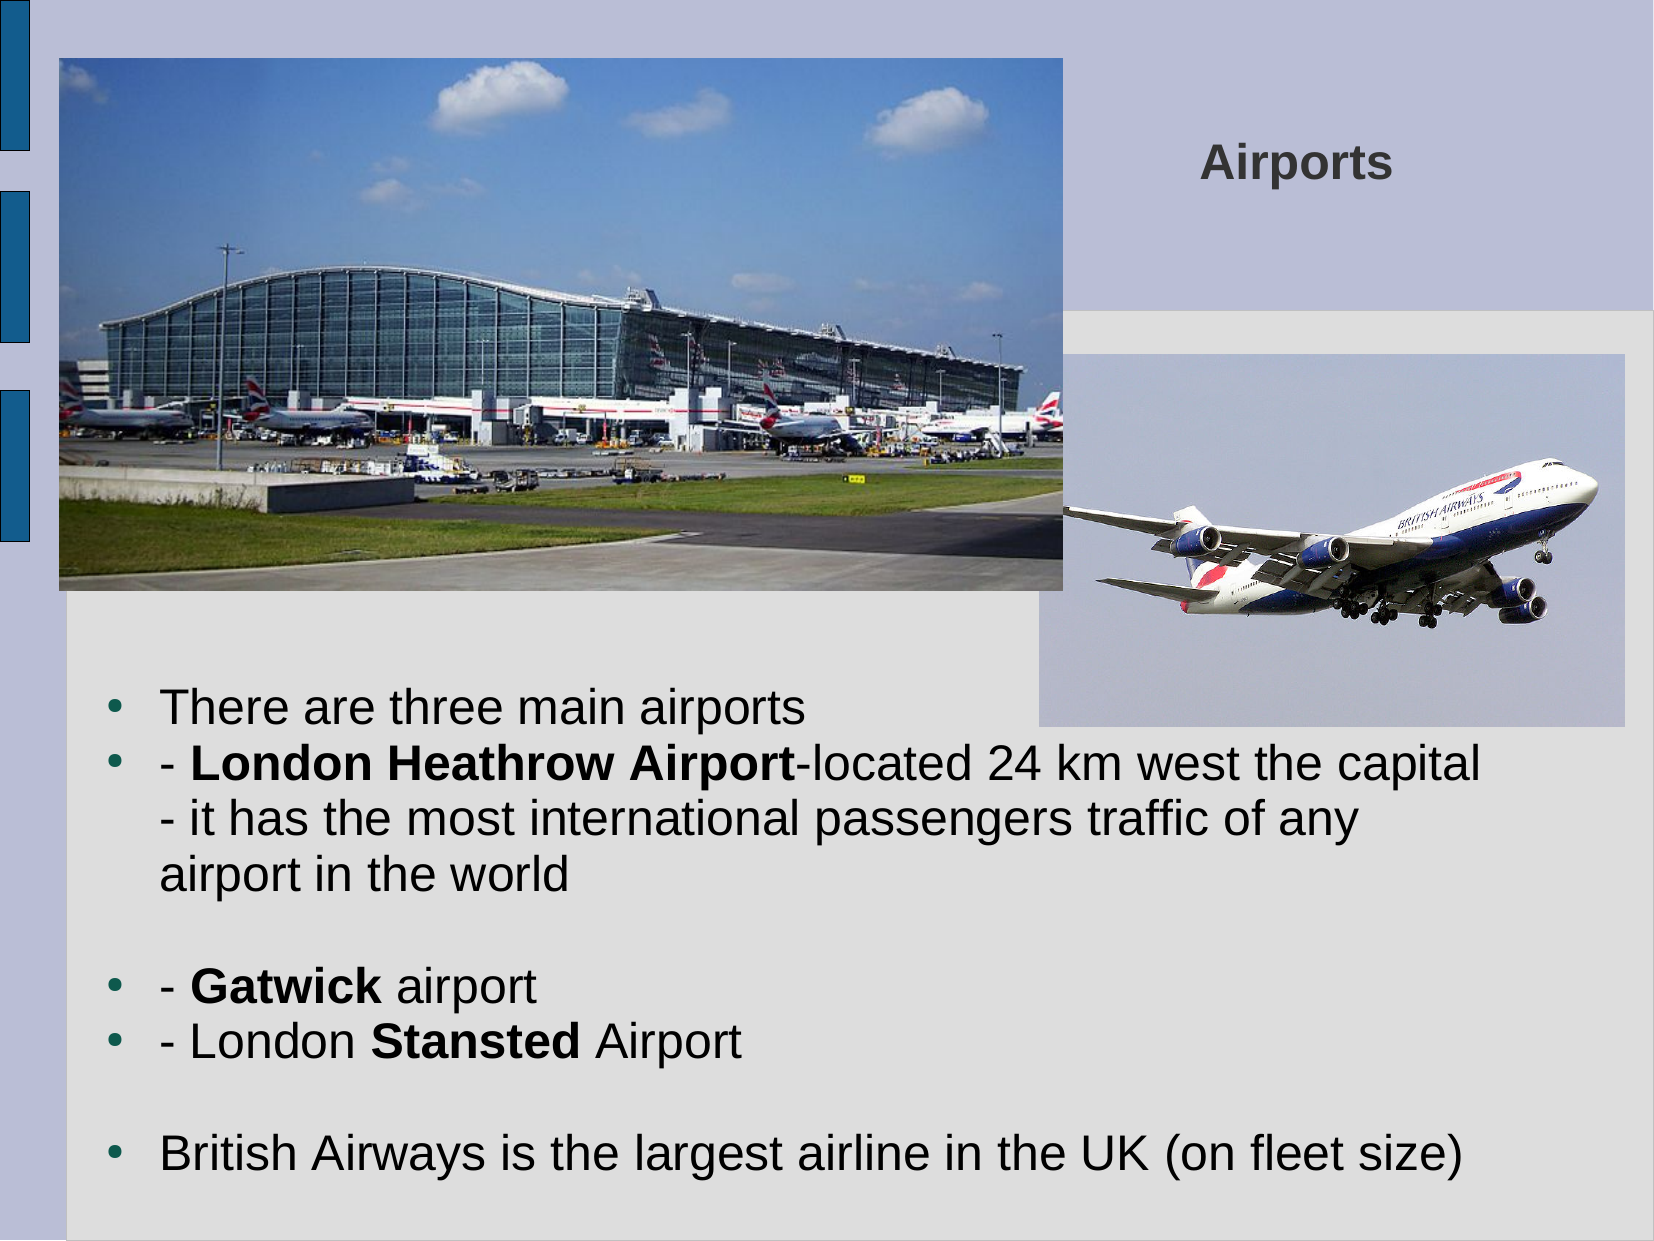

Airports
# There are three main airports
- London Heathrow Airport-located 24 km west the capital
- it has the most international passengers traffic of any 	airport in the world
- Gatwick airport
- London Stansted Airport
British Airways is the largest airline in the UK (on fleet size)